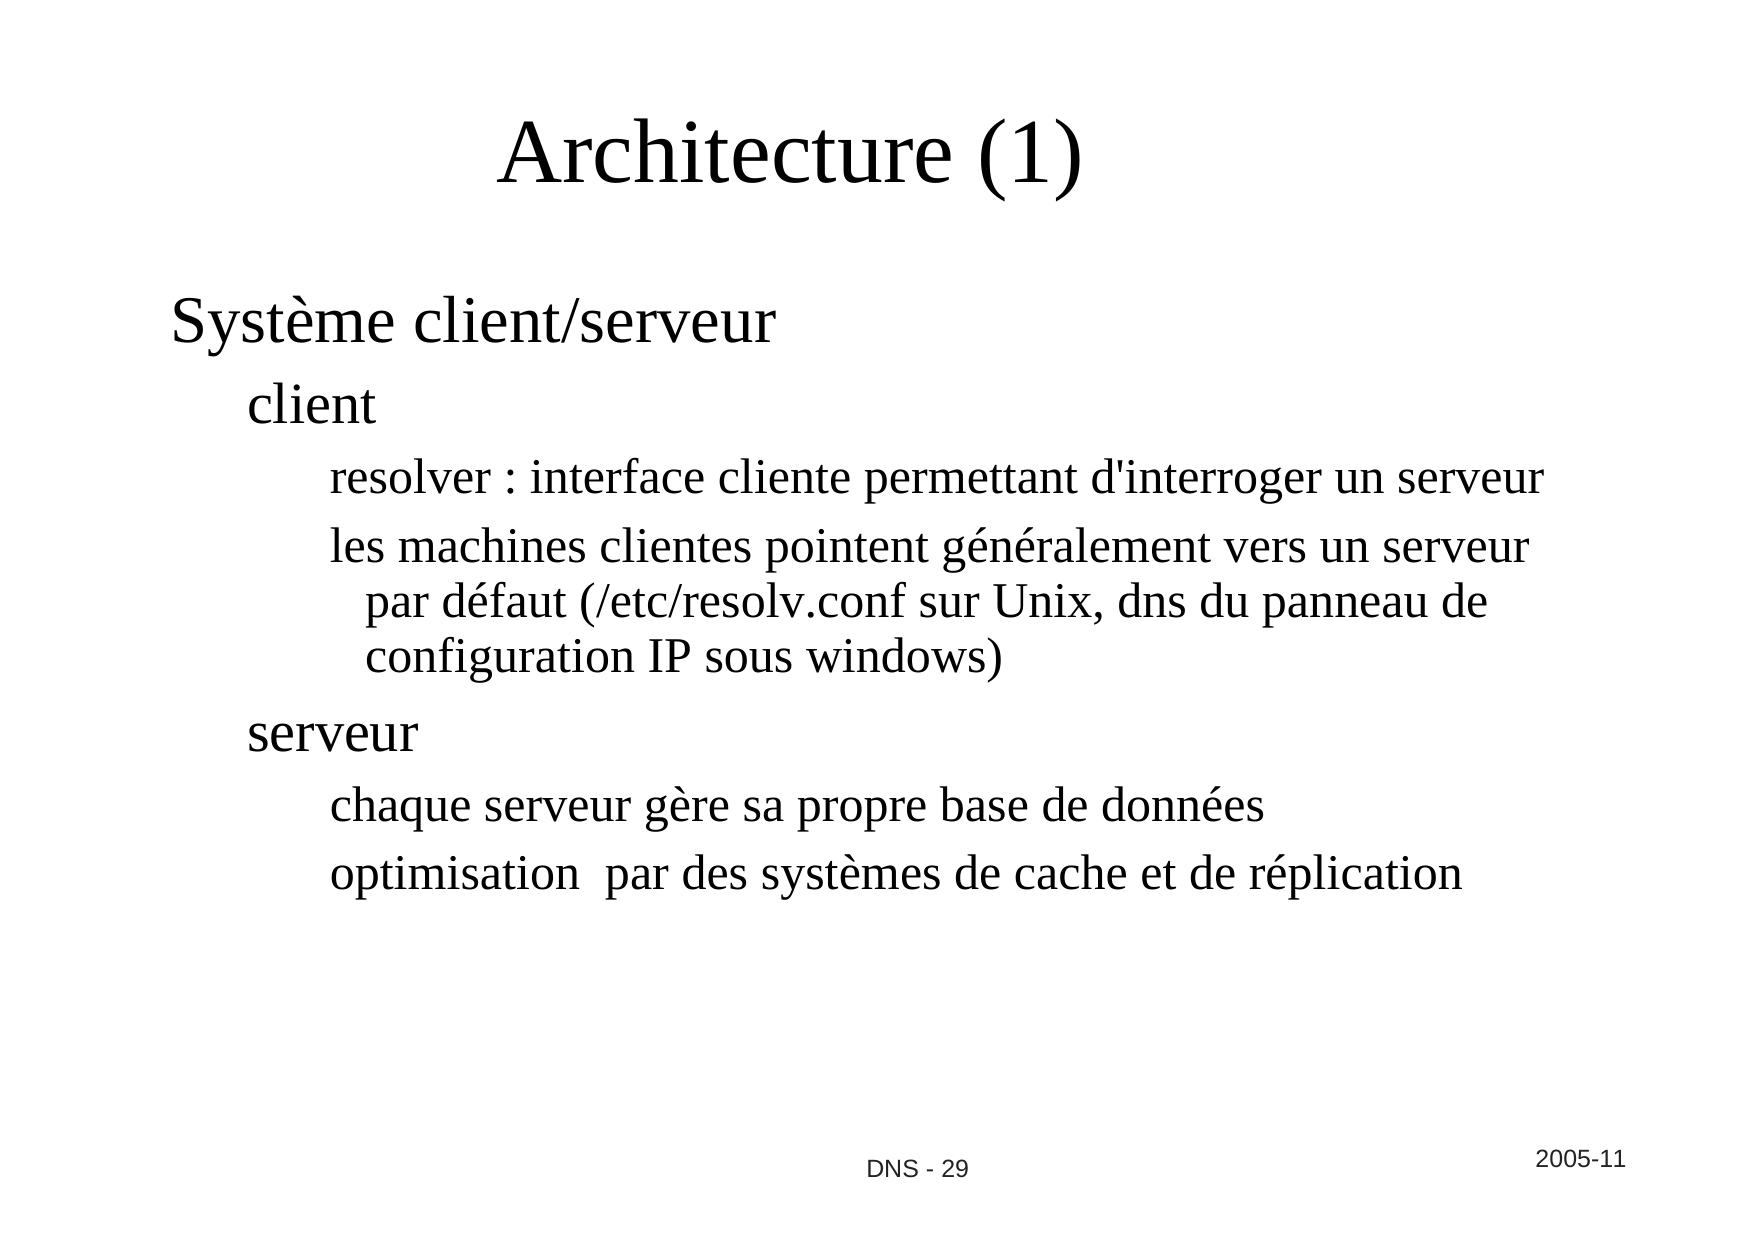

# Architecture (1)
Système client/serveur
client
resolver : interface cliente permettant d'interroger un serveur
les machines clientes pointent généralement vers un serveur par défaut (/etc/resolv.conf sur Unix, dns du panneau de configuration IP sous windows)
serveur
chaque serveur gère sa propre base de données
optimisation par des systèmes de cache et de réplication